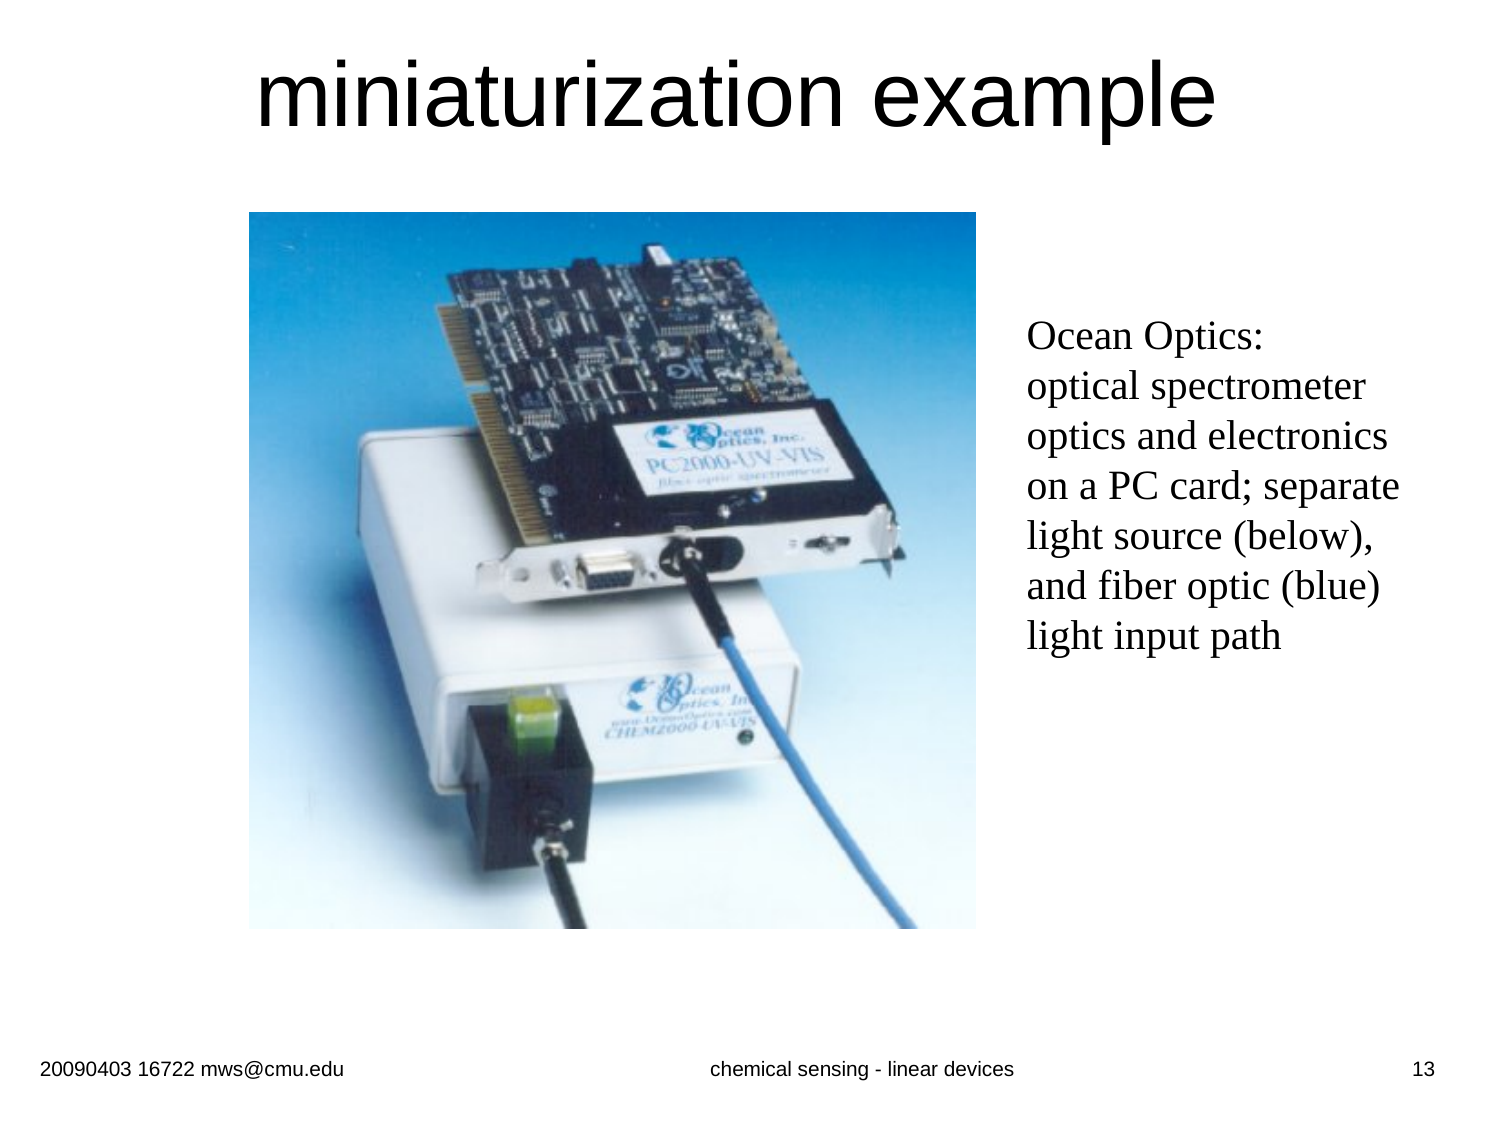

# miniaturization example
Ocean Optics:
optical spectrometer
optics and electronics
on a PC card; separate
light source (below),
and fiber optic (blue)
light input path
20090403 16722 mws@cmu.edu
chemical sensing - linear devices
13